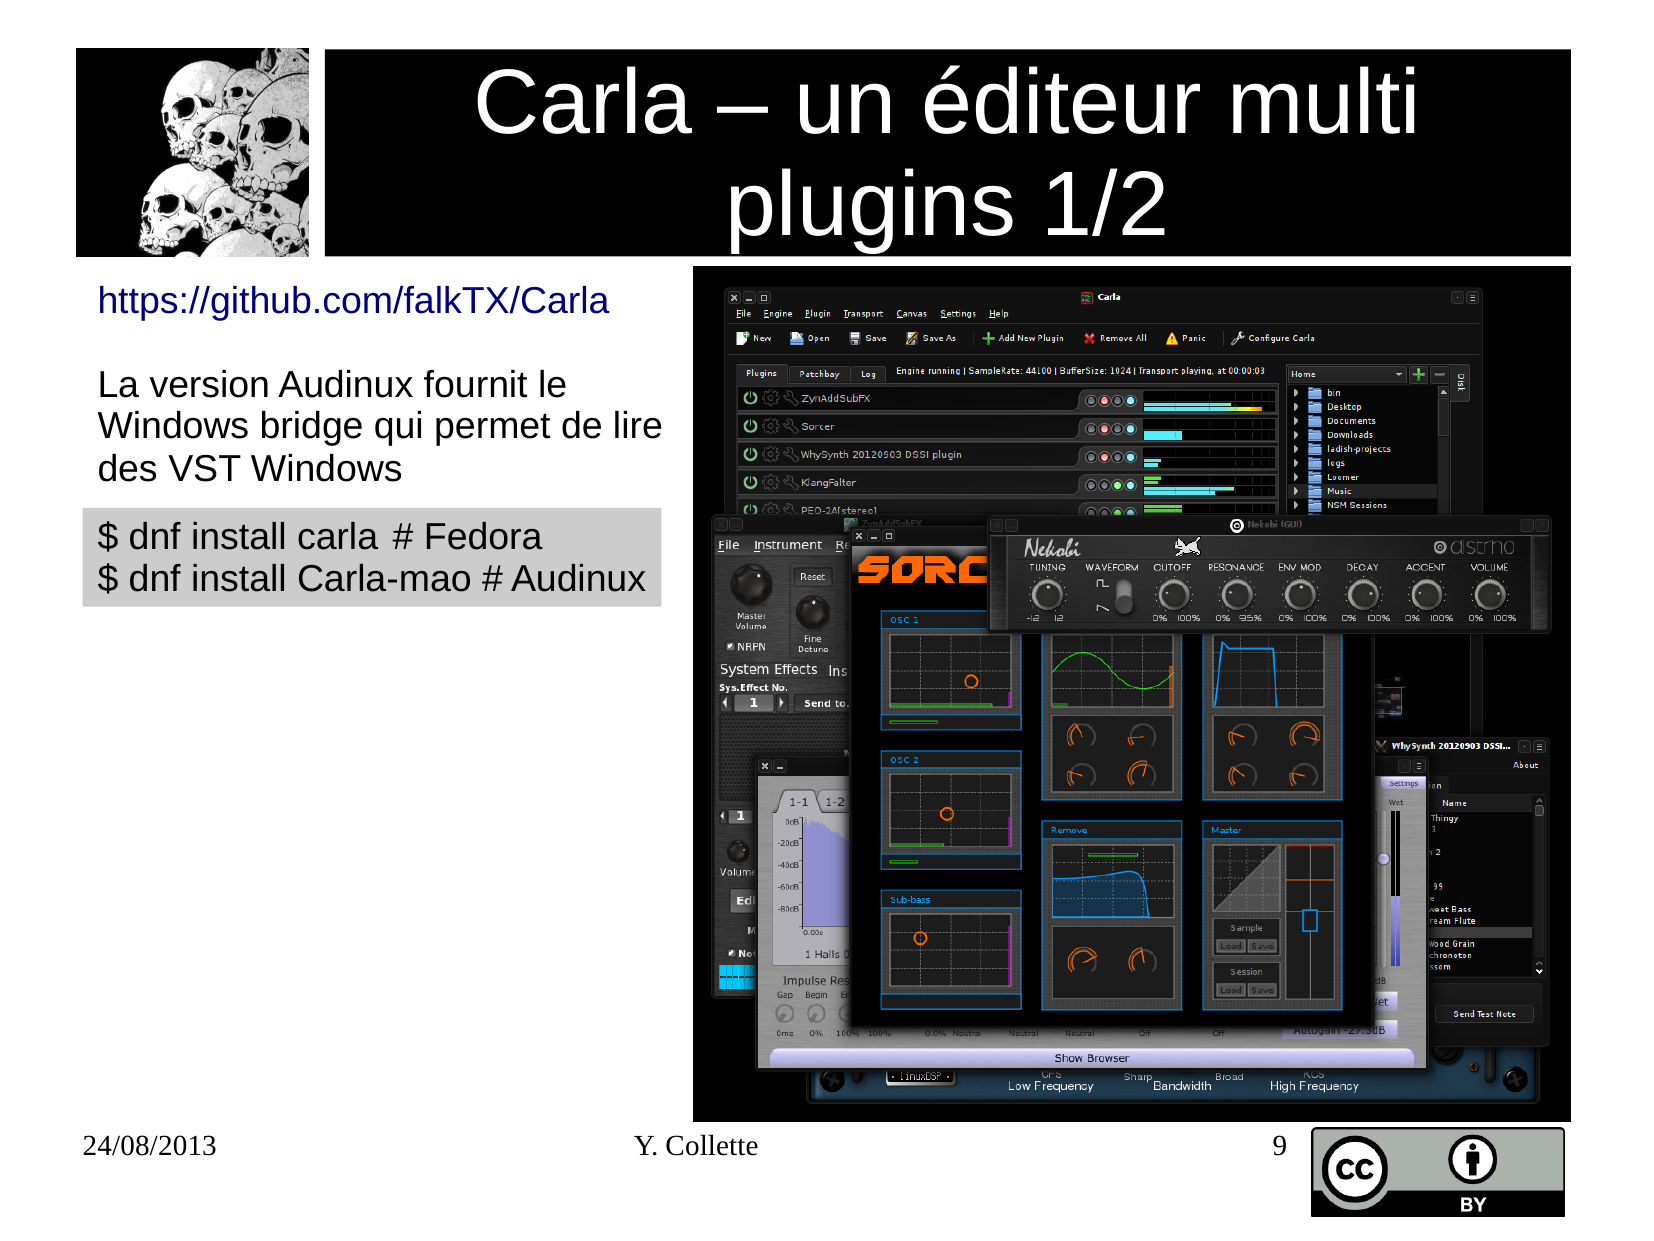

# Carla – un éditeur multi plugins 1/2
https://github.com/falkTX/Carla
La version Audinux fournit le Windows bridge qui permet de lire des VST Windows
$ dnf install carla	# Fedora
$ dnf install Carla-mao # Audinux
Y. Collette
9